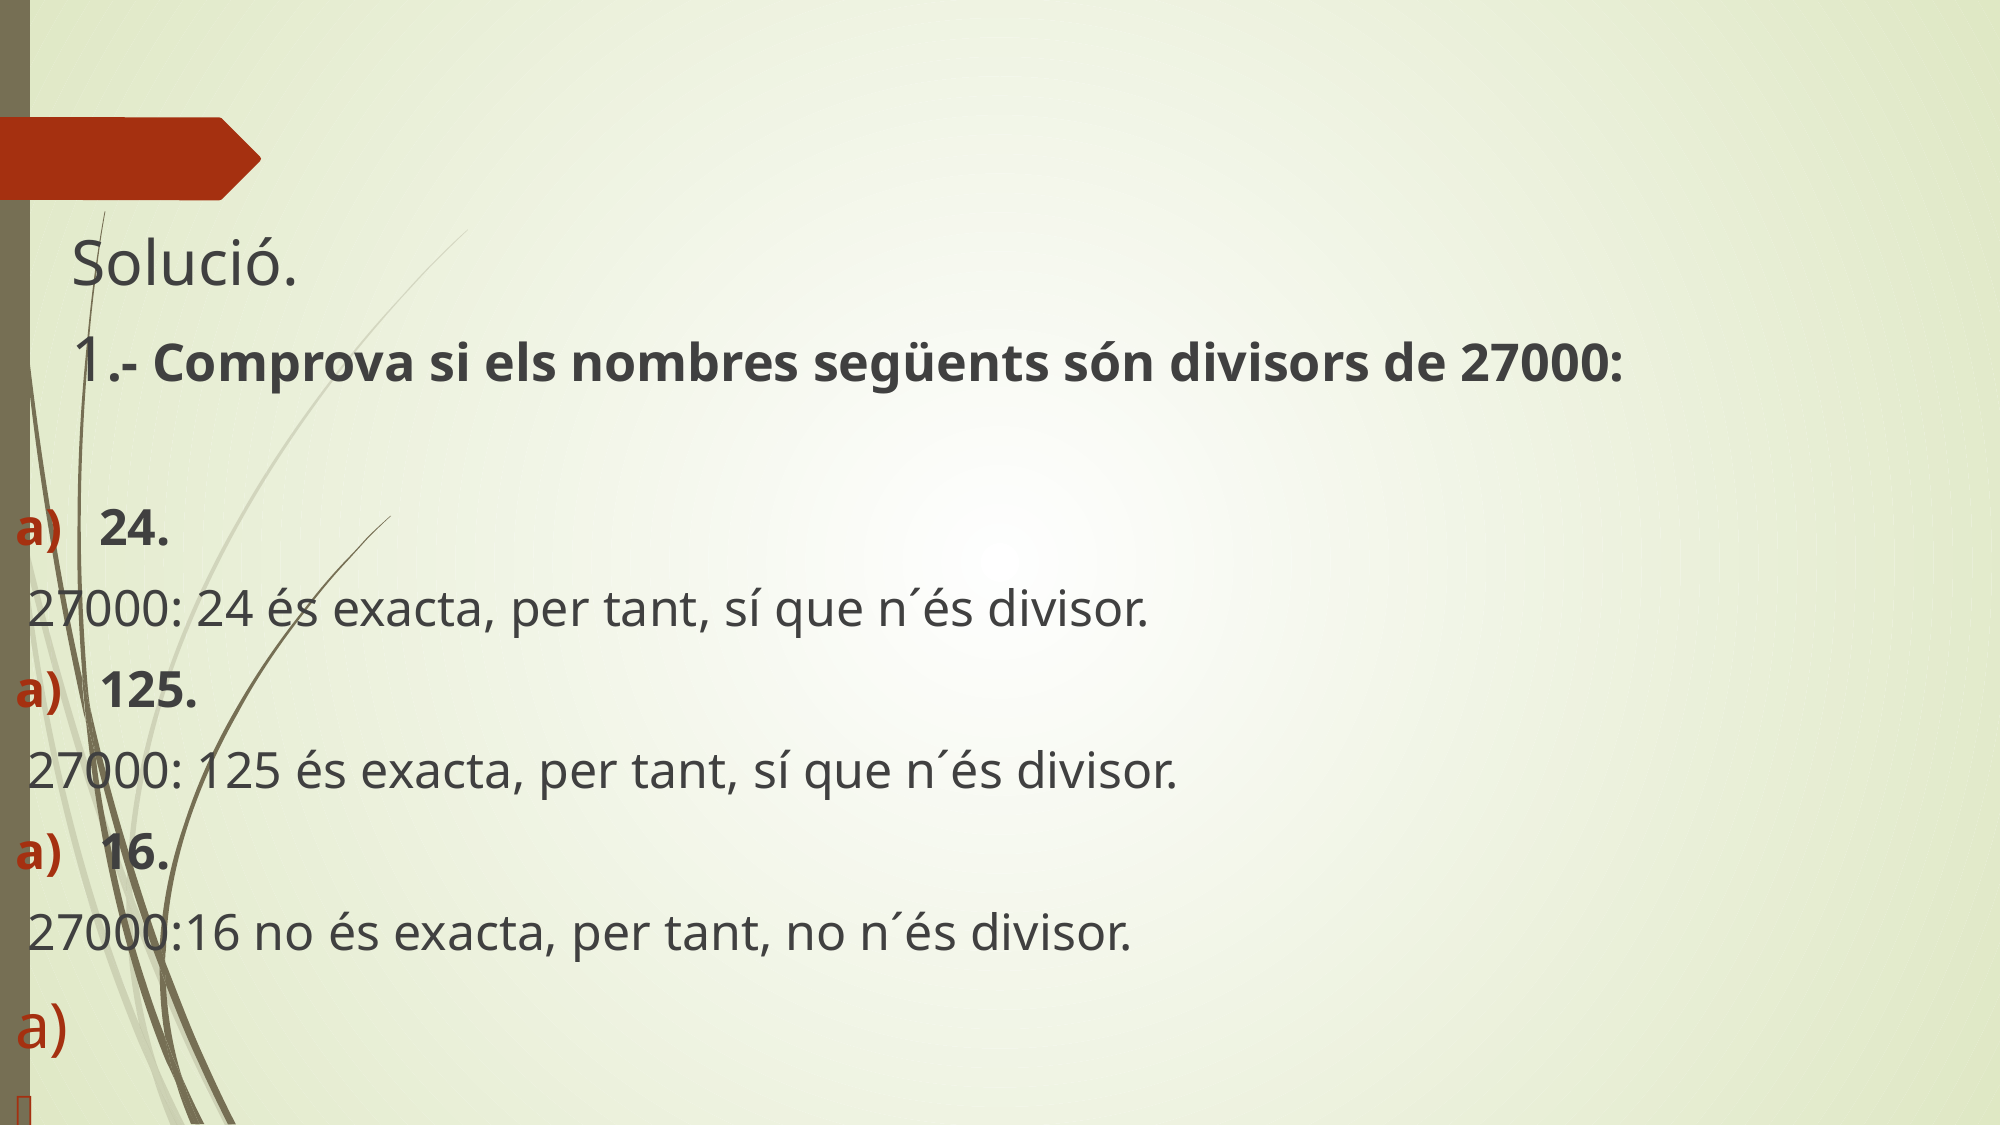

# Solució.
1.- Comprova si els nombres següents són divisors de 27000:
24.
 27000: 24 és exacta, per tant, sí que n´és divisor.
125.
 27000: 125 és exacta, per tant, sí que n´és divisor.
16.
 27000:16 no és exacta, per tant, no n´és divisor.